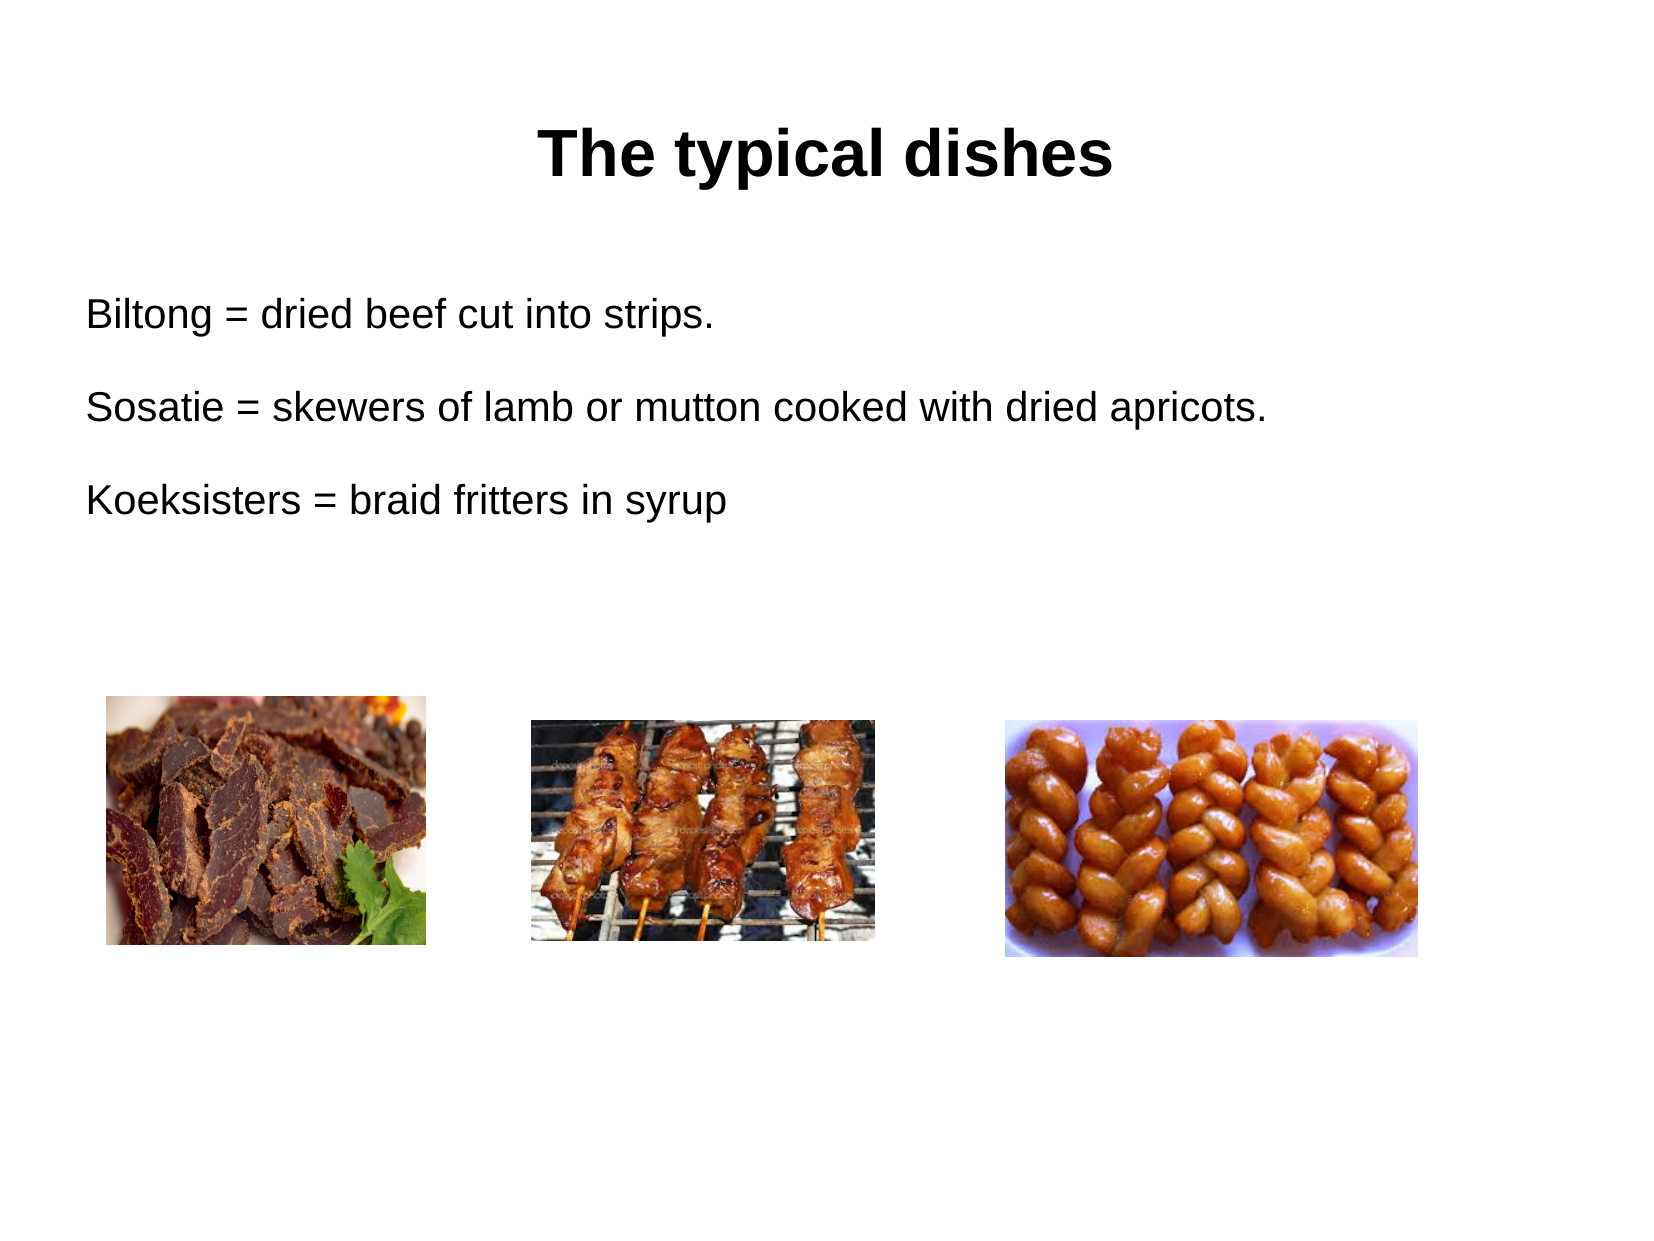

# The typical dishes
Biltong = dried beef cut into strips.
Sosatie = skewers of lamb or mutton cooked with dried apricots.
Koeksisters = braid fritters in syrup